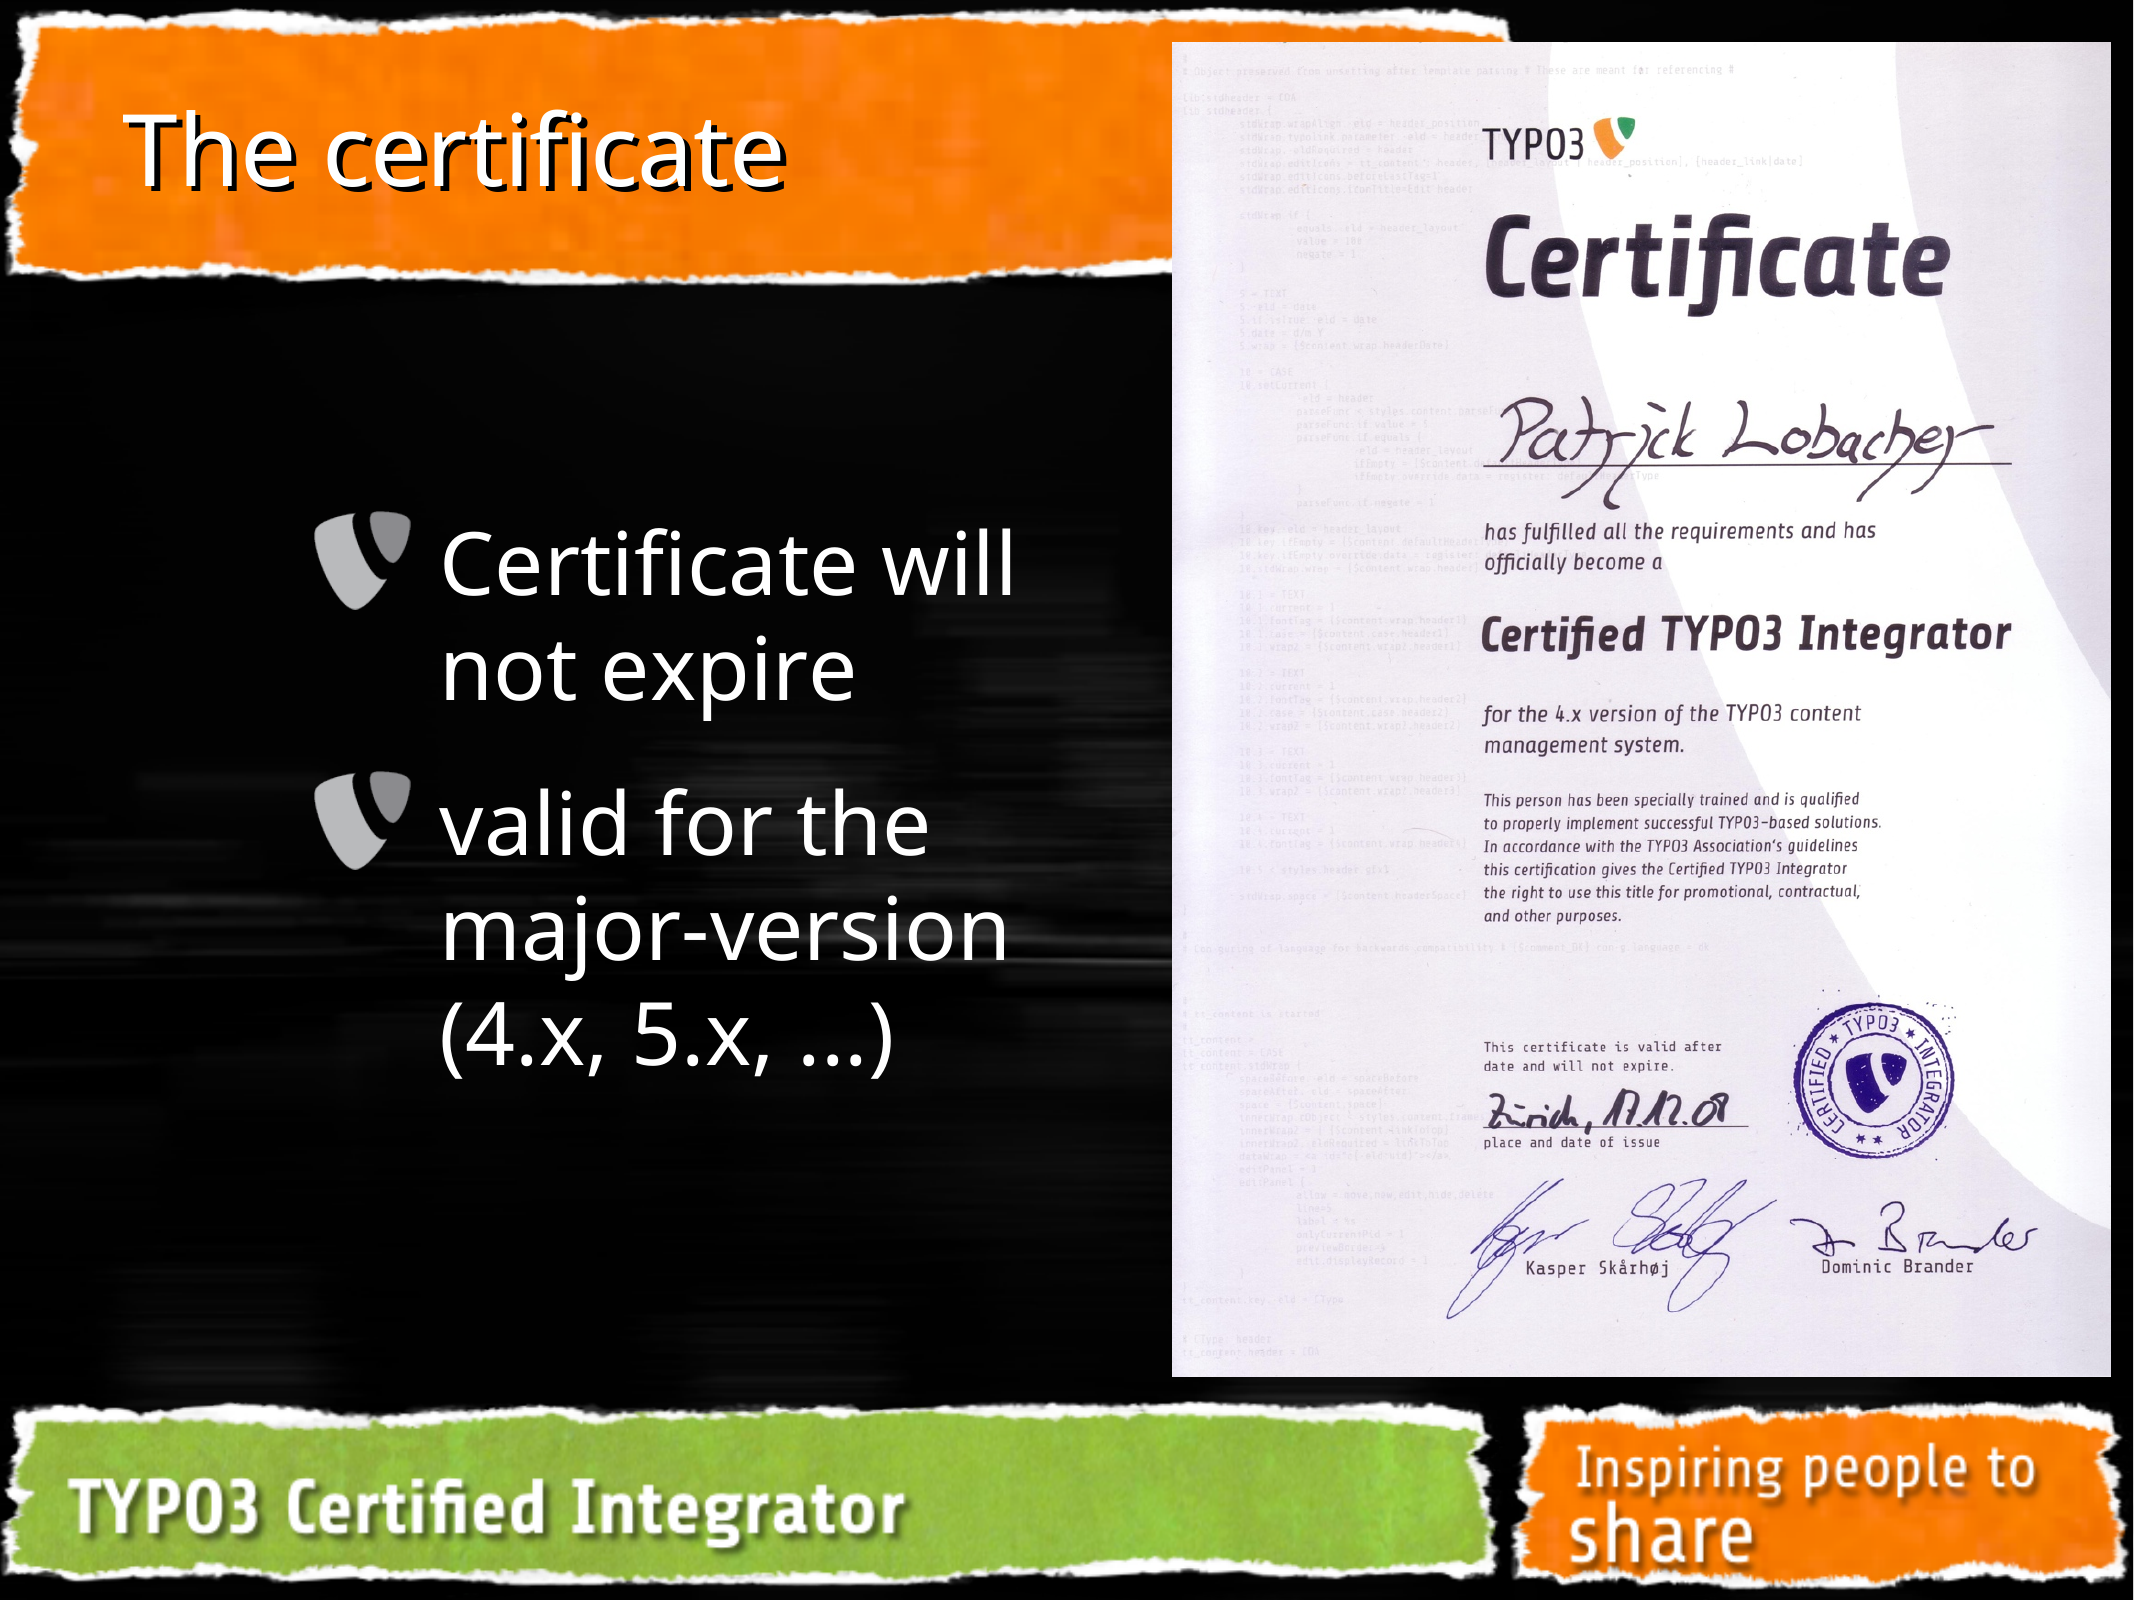

# The certificate
Certificate will
not expire
valid for the
major-version
(4.x, 5.x, ...)